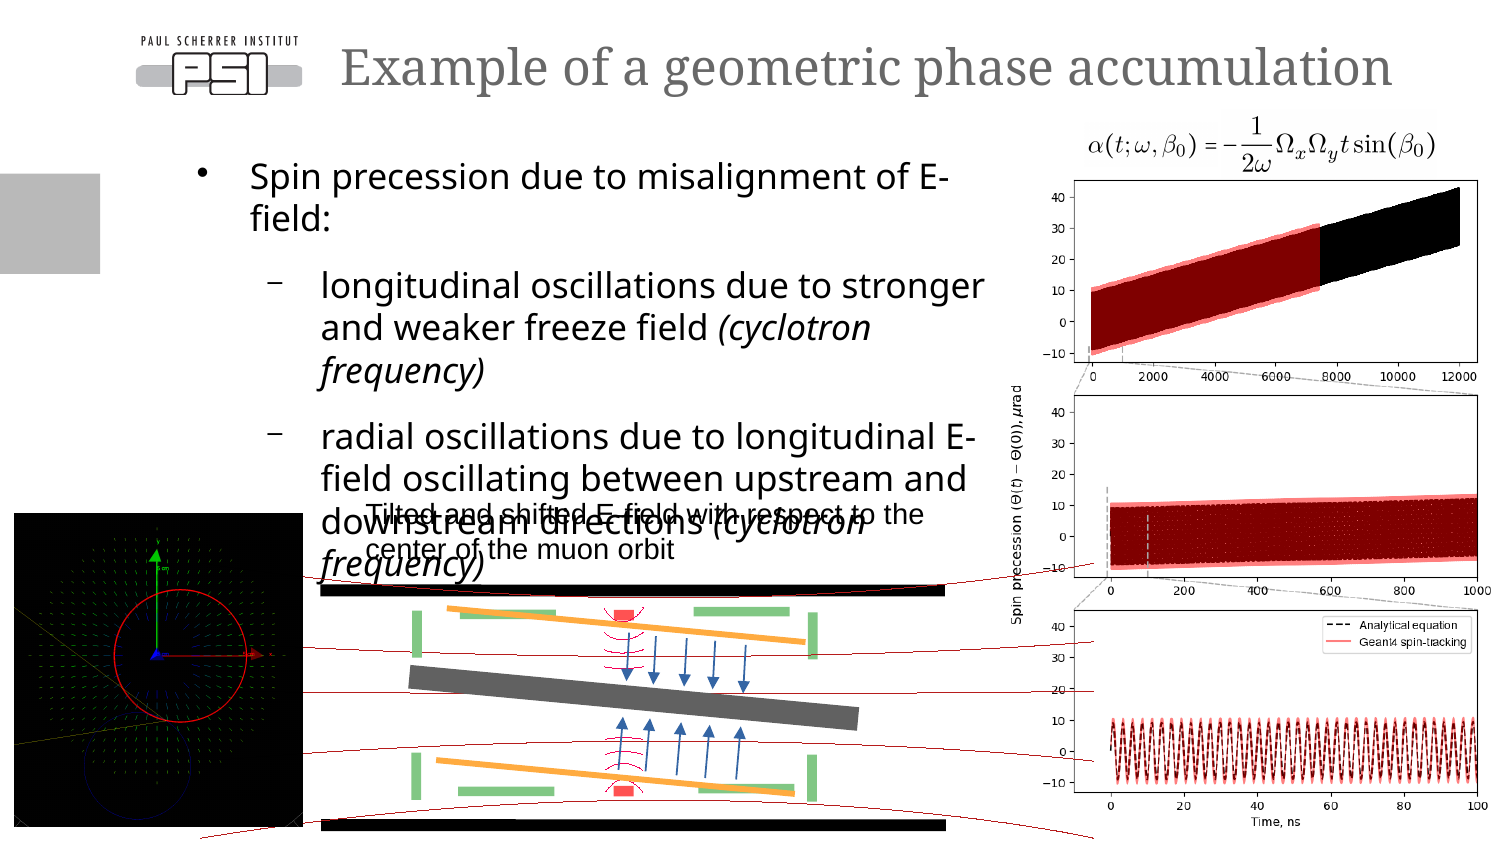

Example of a geometric phase accumulation
# Spin precession due to misalignment of E-field:
longitudinal oscillations due to stronger and weaker freeze field (cyclotron frequency)
radial oscillations due to longitudinal E-field oscillating between upstream and downstream directions (cyclotron frequency)
Tilted and shifted E-field with respect to the center of the muon orbit
Page